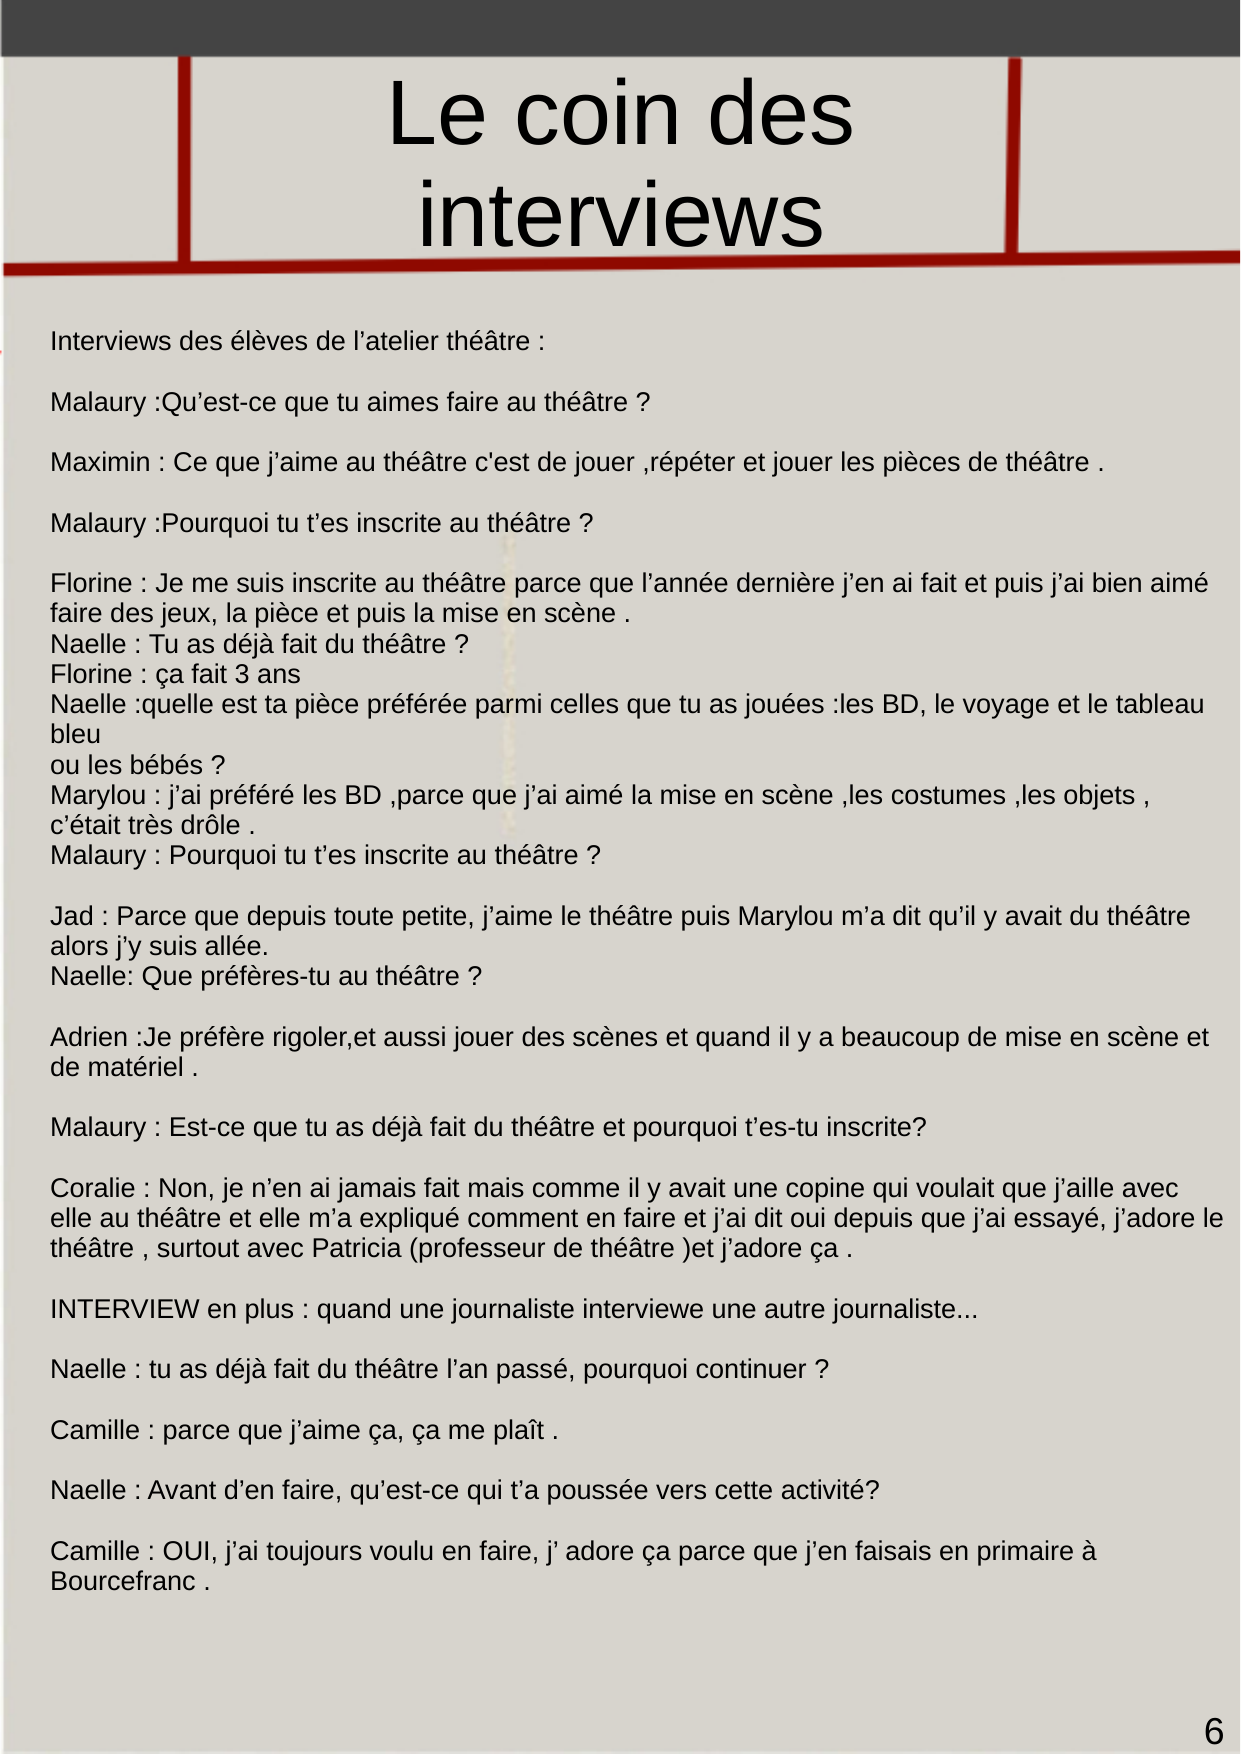

# Le coin des interviews
Interviews des élèves de l’atelier théâtre :
Malaury :Qu’est-ce que tu aimes faire au théâtre ?
Maximin : Ce que j’aime au théâtre c'est de jouer ,répéter et jouer les pièces de théâtre .
Malaury :Pourquoi tu t’es inscrite au théâtre ?
Florine : Je me suis inscrite au théâtre parce que l’année dernière j’en ai fait et puis j’ai bien aimé faire des jeux, la pièce et puis la mise en scène .
Naelle : Tu as déjà fait du théâtre ?
Florine : ça fait 3 ans
Naelle :quelle est ta pièce préférée parmi celles que tu as jouées :les BD, le voyage et le tableau bleu
ou les bébés ?
Marylou : j’ai préféré les BD ,parce que j’ai aimé la mise en scène ,les costumes ,les objets , c’était très drôle .
Malaury : Pourquoi tu t’es inscrite au théâtre ?
Jad : Parce que depuis toute petite, j’aime le théâtre puis Marylou m’a dit qu’il y avait du théâtre alors j’y suis allée.
Naelle: Que préfères-tu au théâtre ?
Adrien :Je préfère rigoler,et aussi jouer des scènes et quand il y a beaucoup de mise en scène et de matériel .
Malaury : Est-ce que tu as déjà fait du théâtre et pourquoi t’es-tu inscrite?
Coralie : Non, je n’en ai jamais fait mais comme il y avait une copine qui voulait que j’aille avec elle au théâtre et elle m’a expliqué comment en faire et j’ai dit oui depuis que j’ai essayé, j’adore le théâtre , surtout avec Patricia (professeur de théâtre )et j’adore ça .
INTERVIEW en plus : quand une journaliste interviewe une autre journaliste...
Naelle : tu as déjà fait du théâtre l’an passé, pourquoi continuer ?
Camille : parce que j’aime ça, ça me plaît .
Naelle : Avant d’en faire, qu’est-ce qui t’a poussée vers cette activité?
Camille : OUI, j’ai toujours voulu en faire, j’ adore ça parce que j’en faisais en primaire à Bourcefranc .
6